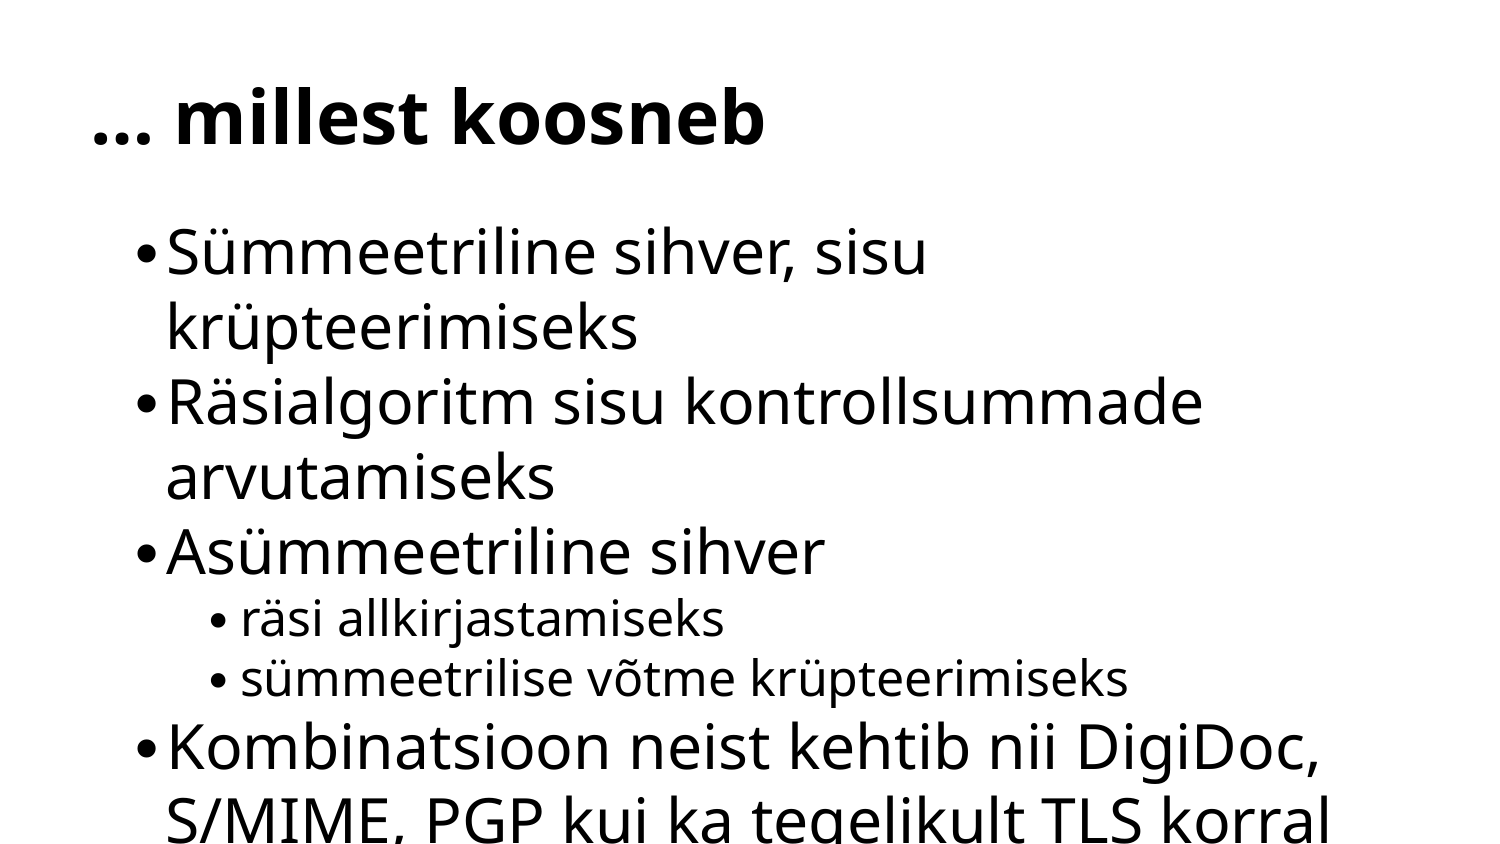

# … millest koosneb
Sümmeetriline sihver, sisu krüpteerimiseks
Räsialgoritm sisu kontrollsummade arvutamiseks
Asümmeetriline sihver
räsi allkirjastamiseks
sümmeetrilise võtme krüpteerimiseks
Kombinatsioon neist kehtib nii DigiDoc, S/MIME, PGP kui ka tegelikult TLS korral